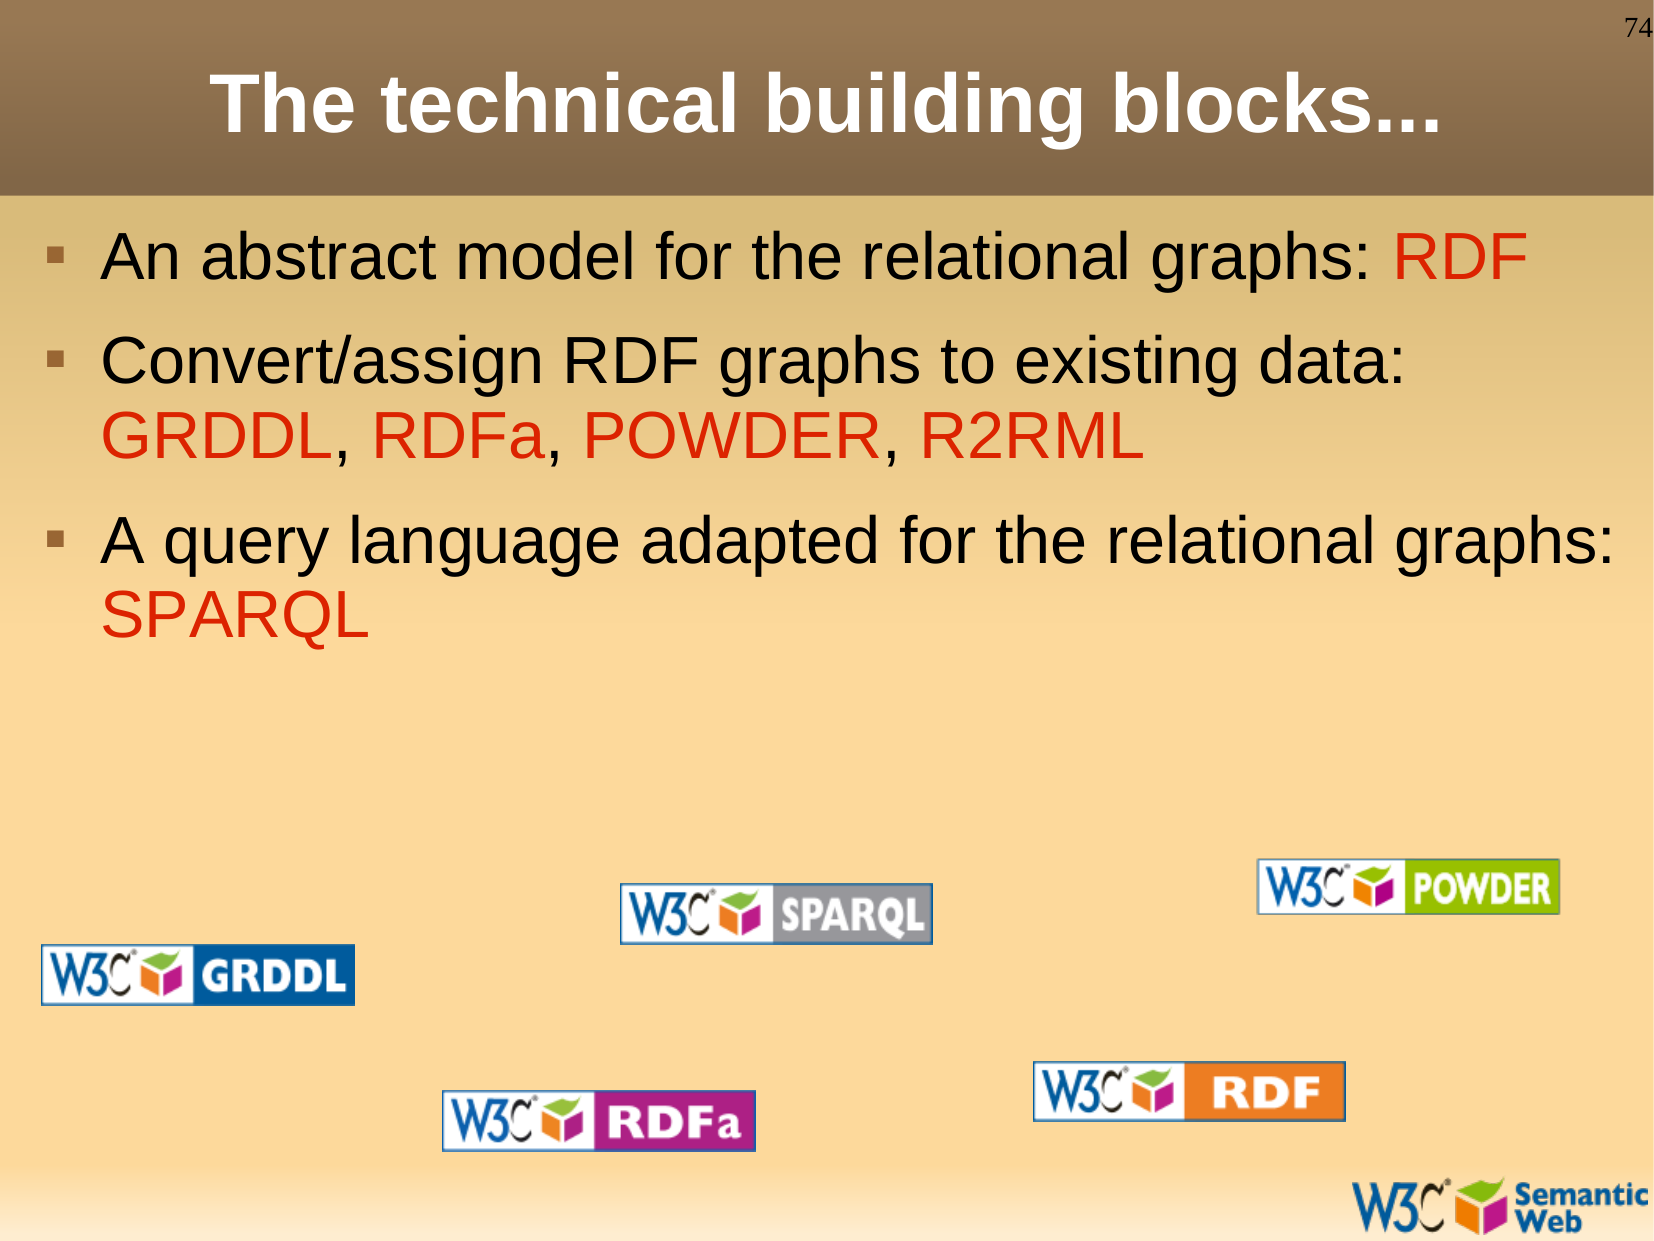

# The technical building blocks...
74
An abstract model for the relational graphs: RDF
Convert/assign RDF graphs to existing data: GRDDL, RDFa, POWDER, R2RML
A query language adapted for the relational graphs: SPARQL